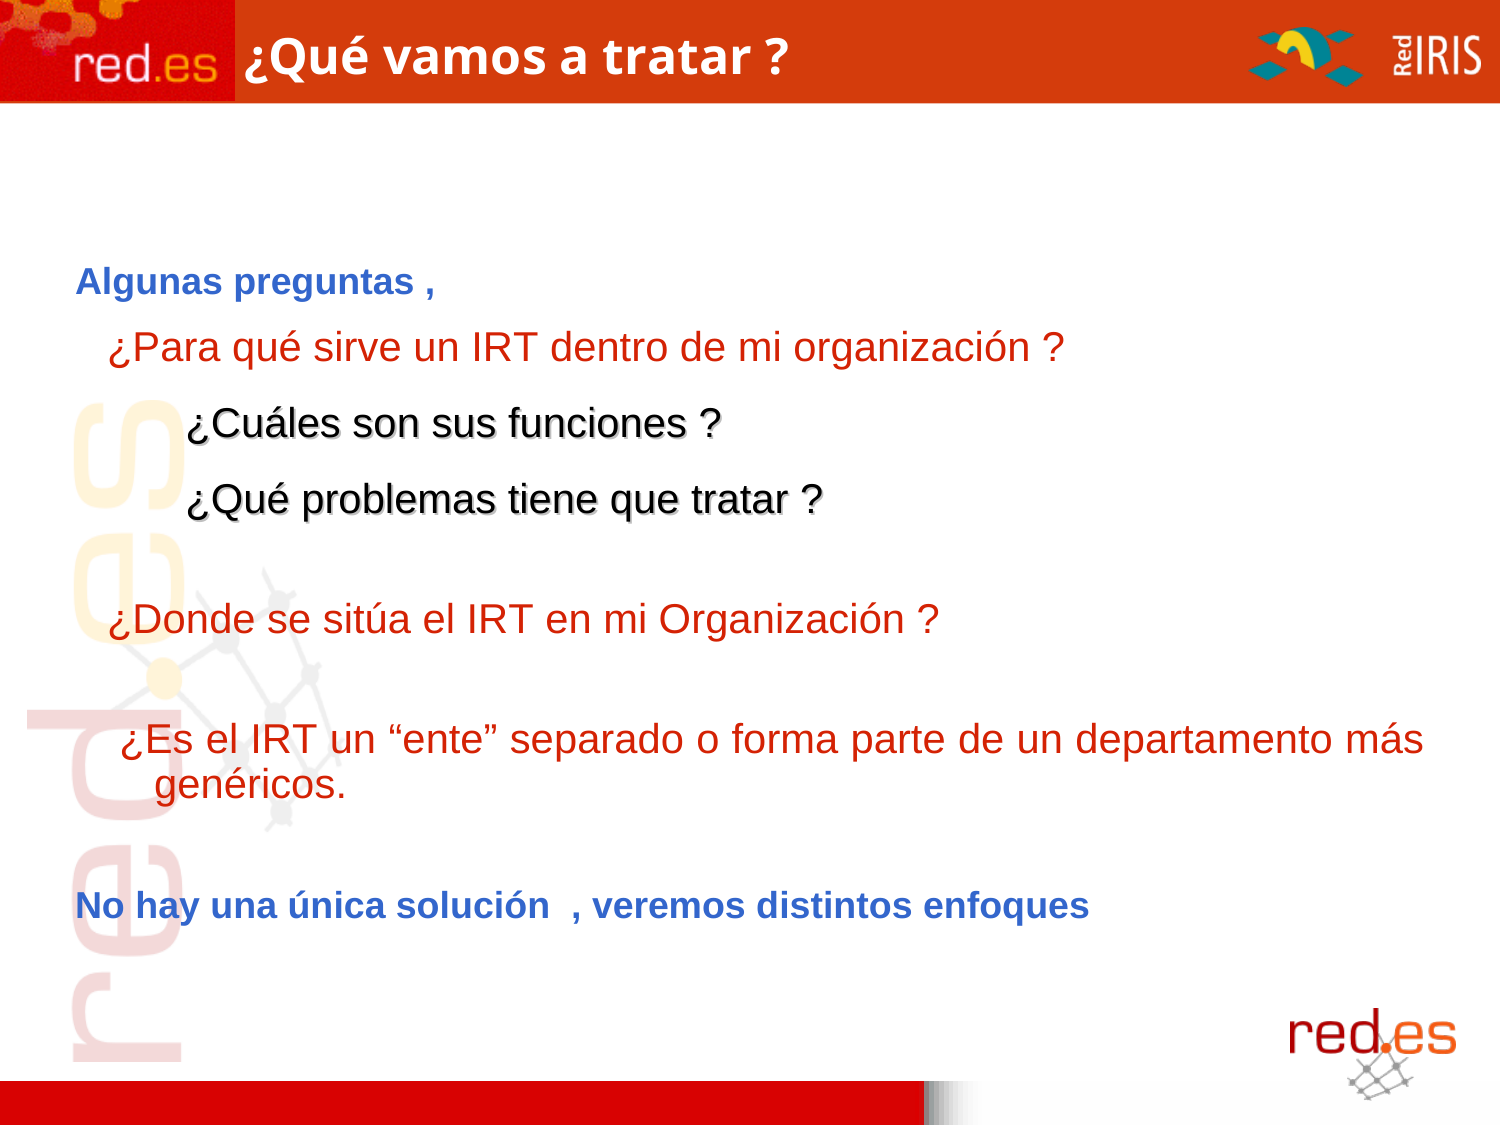

# ¿Qué vamos a tratar ?
Algunas preguntas ,
¿Para qué sirve un IRT dentro de mi organización ?
¿Cuáles son sus funciones ?
¿Qué problemas tiene que tratar ?
¿Donde se sitúa el IRT en mi Organización ?
 ¿Es el IRT un “ente” separado o forma parte de un departamento más genéricos.
No hay una única solución , veremos distintos enfoques